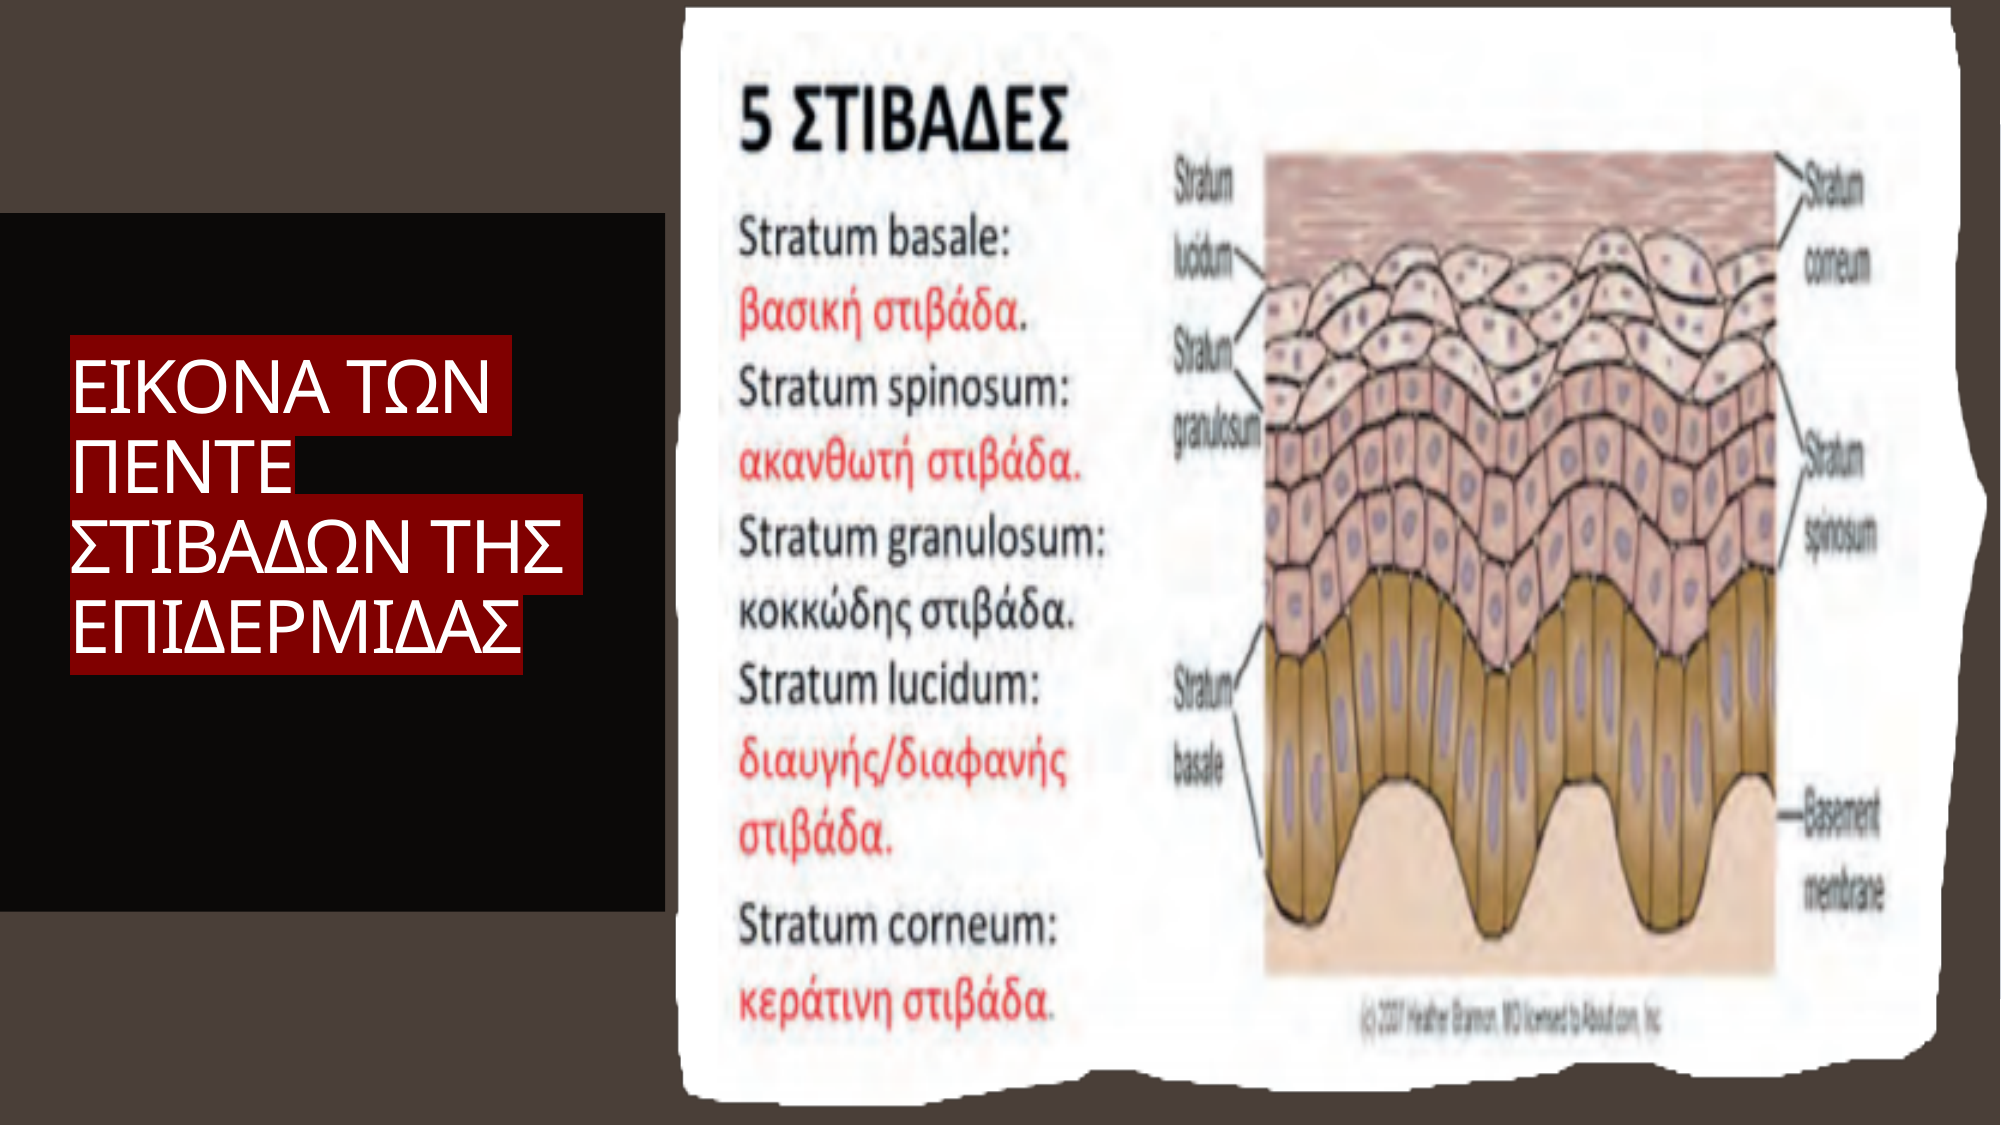

# ΕΙΚΟΝΑ ΤΩΝ ΠΕΝΤΕ ΣΤΙΒΑΔΩΝ ΤΗΣ ΕΠΙΔΕΡΜΙΔΑΣ